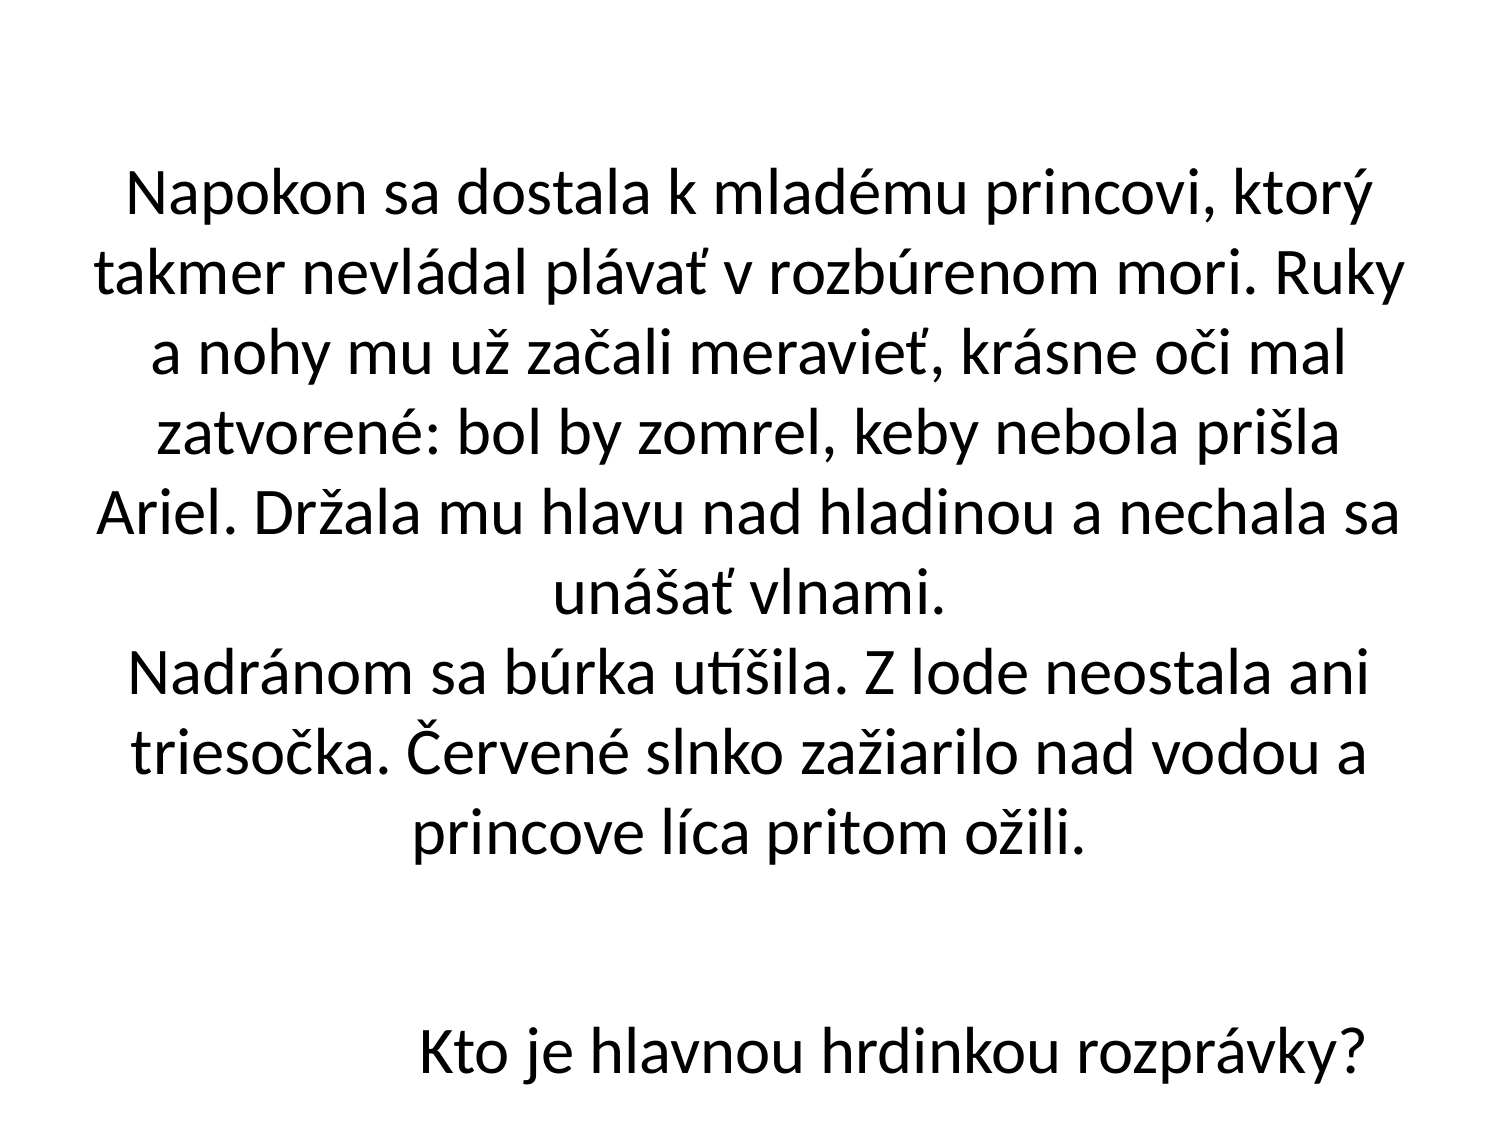

# Napokon sa dostala k mladému princovi, ktorý takmer nevládal plávať v rozbúrenom mori. Ruky a nohy mu už začali meravieť, krásne oči mal zatvorené: bol by zomrel, keby nebola prišla Ariel. Držala mu hlavu nad hladinou a nechala sa unášať vlnami. Nadránom sa búrka utíšila. Z lode neostala ani triesočka. Červené slnko zažiarilo nad vodou a princove líca pritom ožili.
 Kto je hlavnou hrdinkou rozprávky?